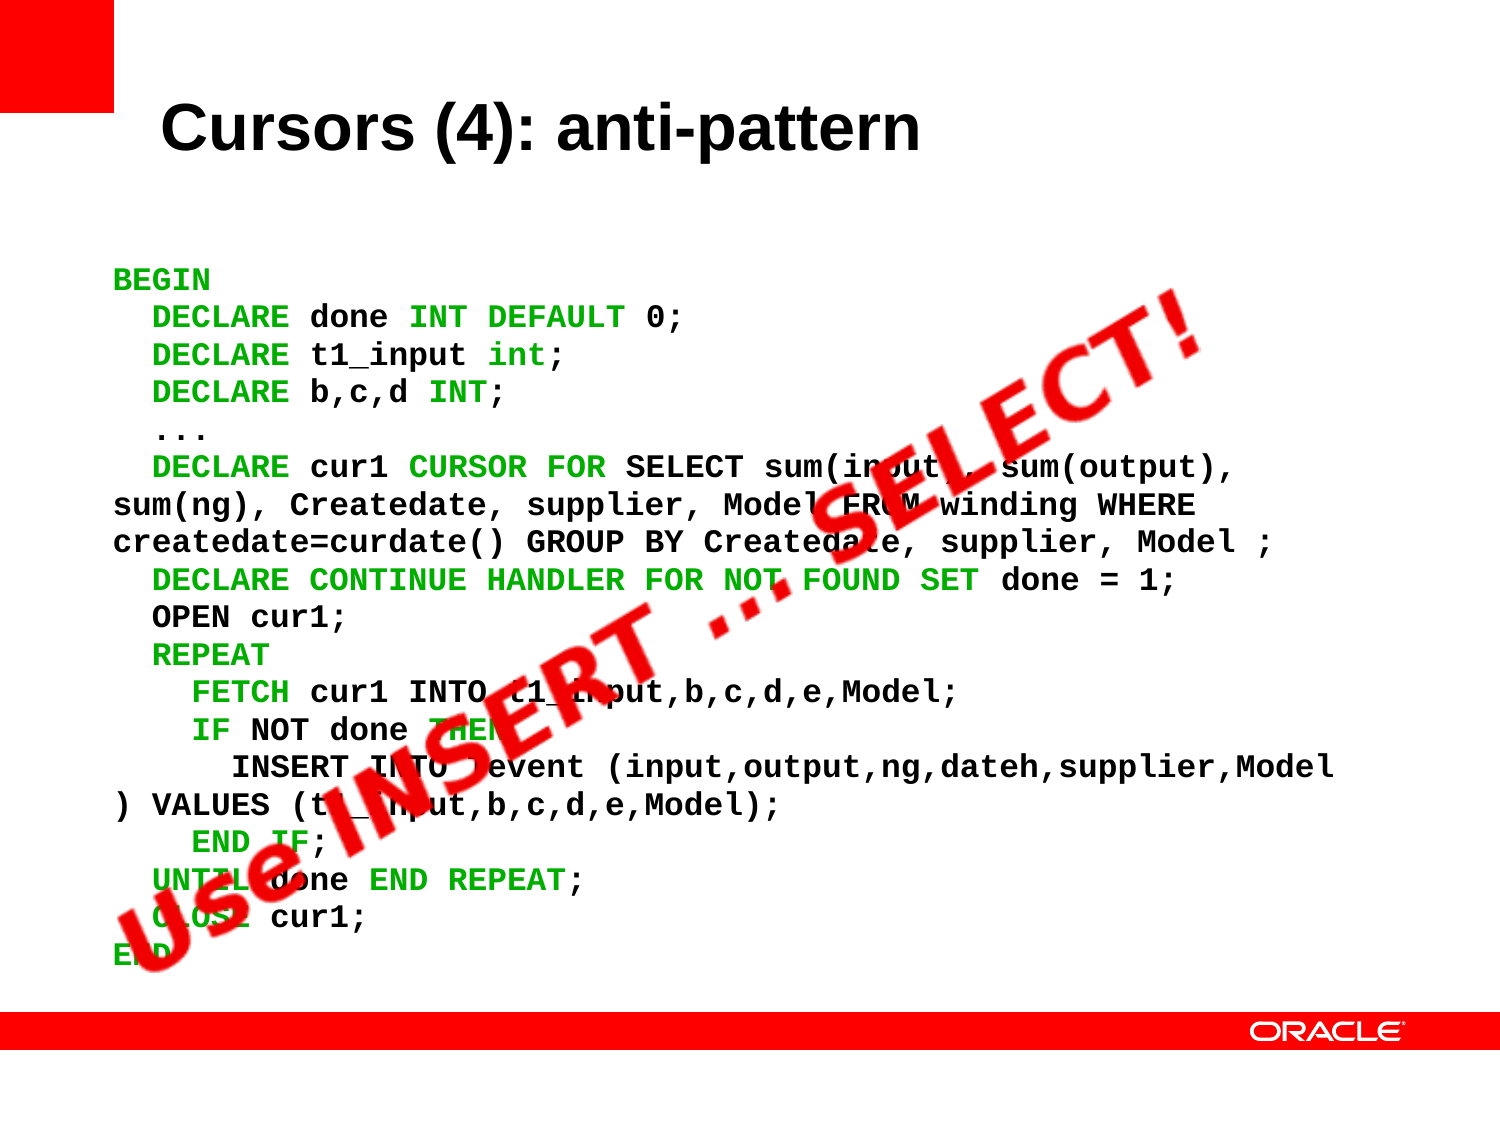

# Cursors (4): anti-pattern
BEGIN
 DECLARE done INT DEFAULT 0;
 DECLARE t1_input int;
 DECLARE b,c,d INT;
 ...
 DECLARE cur1 CURSOR FOR SELECT sum(input), sum(output), sum(ng), Createdate, supplier, Model FROM winding WHERE createdate=curdate() GROUP BY Createdate, supplier, Model ;
 DECLARE CONTINUE HANDLER FOR NOT FOUND SET done = 1;
 OPEN cur1;
 REPEAT
 FETCH cur1 INTO t1_input,b,c,d,e,Model;
 IF NOT done THEN
 INSERT INTO Tevent (input,output,ng,dateh,supplier,Model ) VALUES (t1_input,b,c,d,e,Model);
 END IF;
 UNTIL done END REPEAT;
 CLOSE cur1;
END